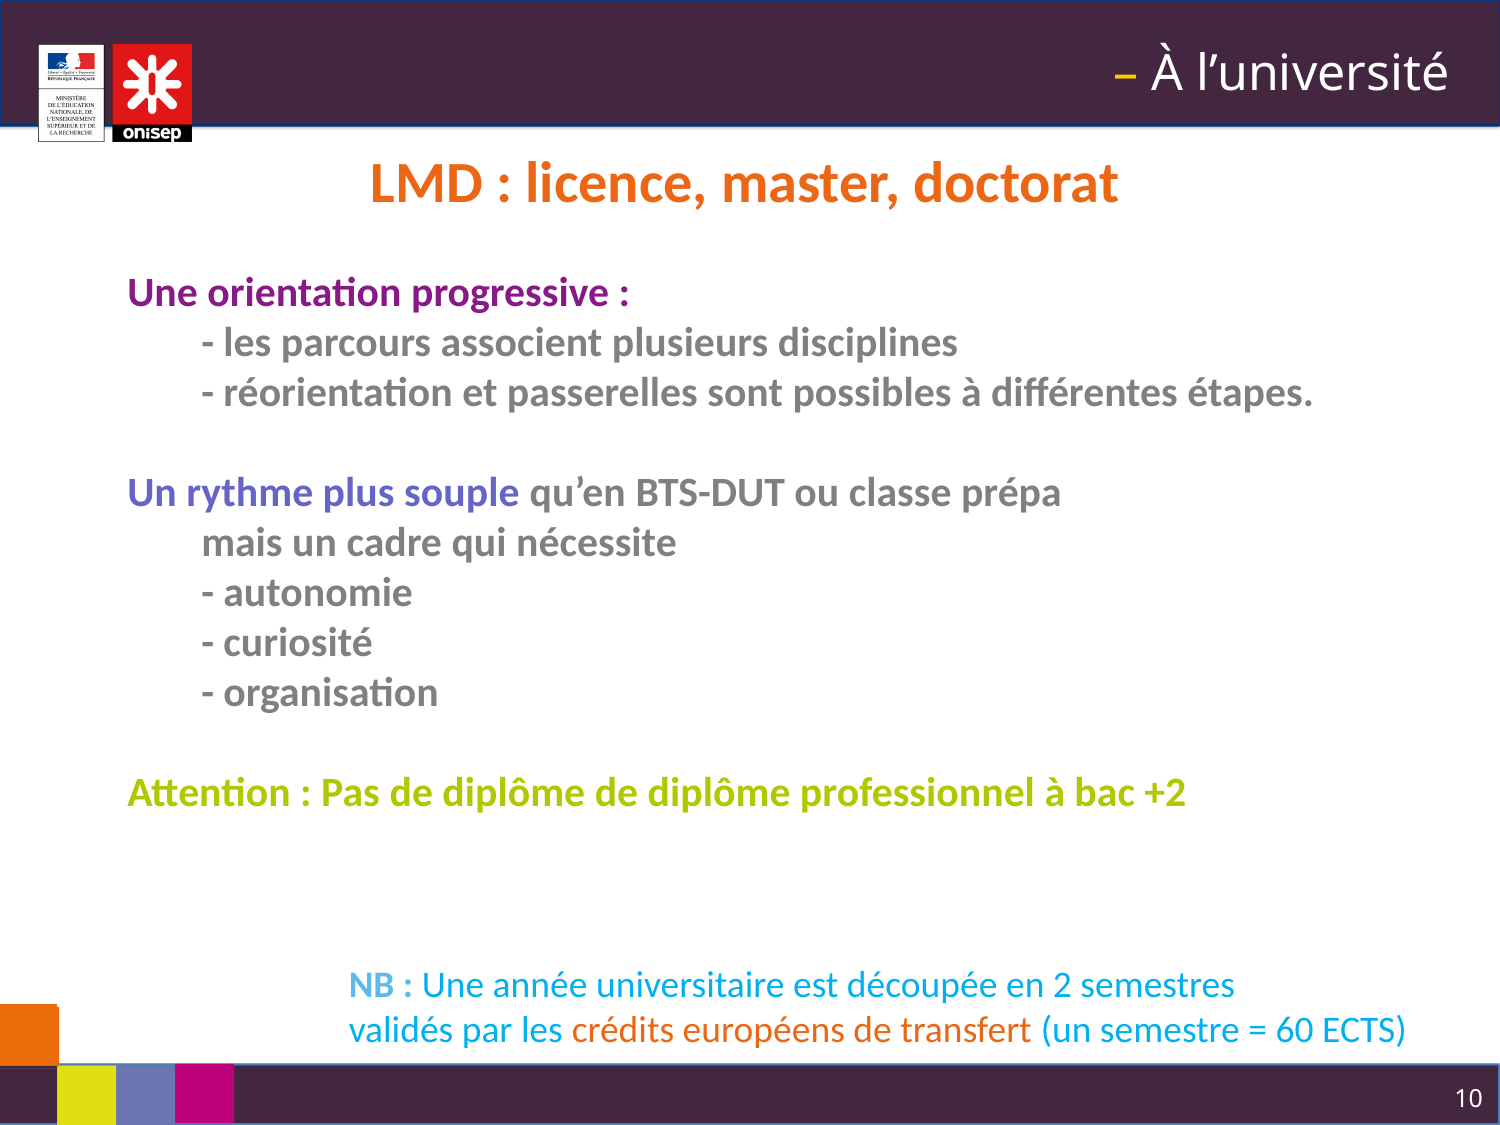

– À l’université
LMD : licence, master, doctorat
	Une orientation progressive :
		- les parcours associent plusieurs disciplines
		- réorientation et passerelles sont possibles à différentes étapes.
	Un rythme plus souple qu’en BTS-DUT ou classe prépa
		mais un cadre qui nécessite
		- autonomie
		- curiosité
		- organisation
	Attention : Pas de diplôme de diplôme professionnel à bac +2
				NB : Une année universitaire est découpée en 2 semestres
				validés par les crédits européens de transfert (un semestre = 60 ECTS)